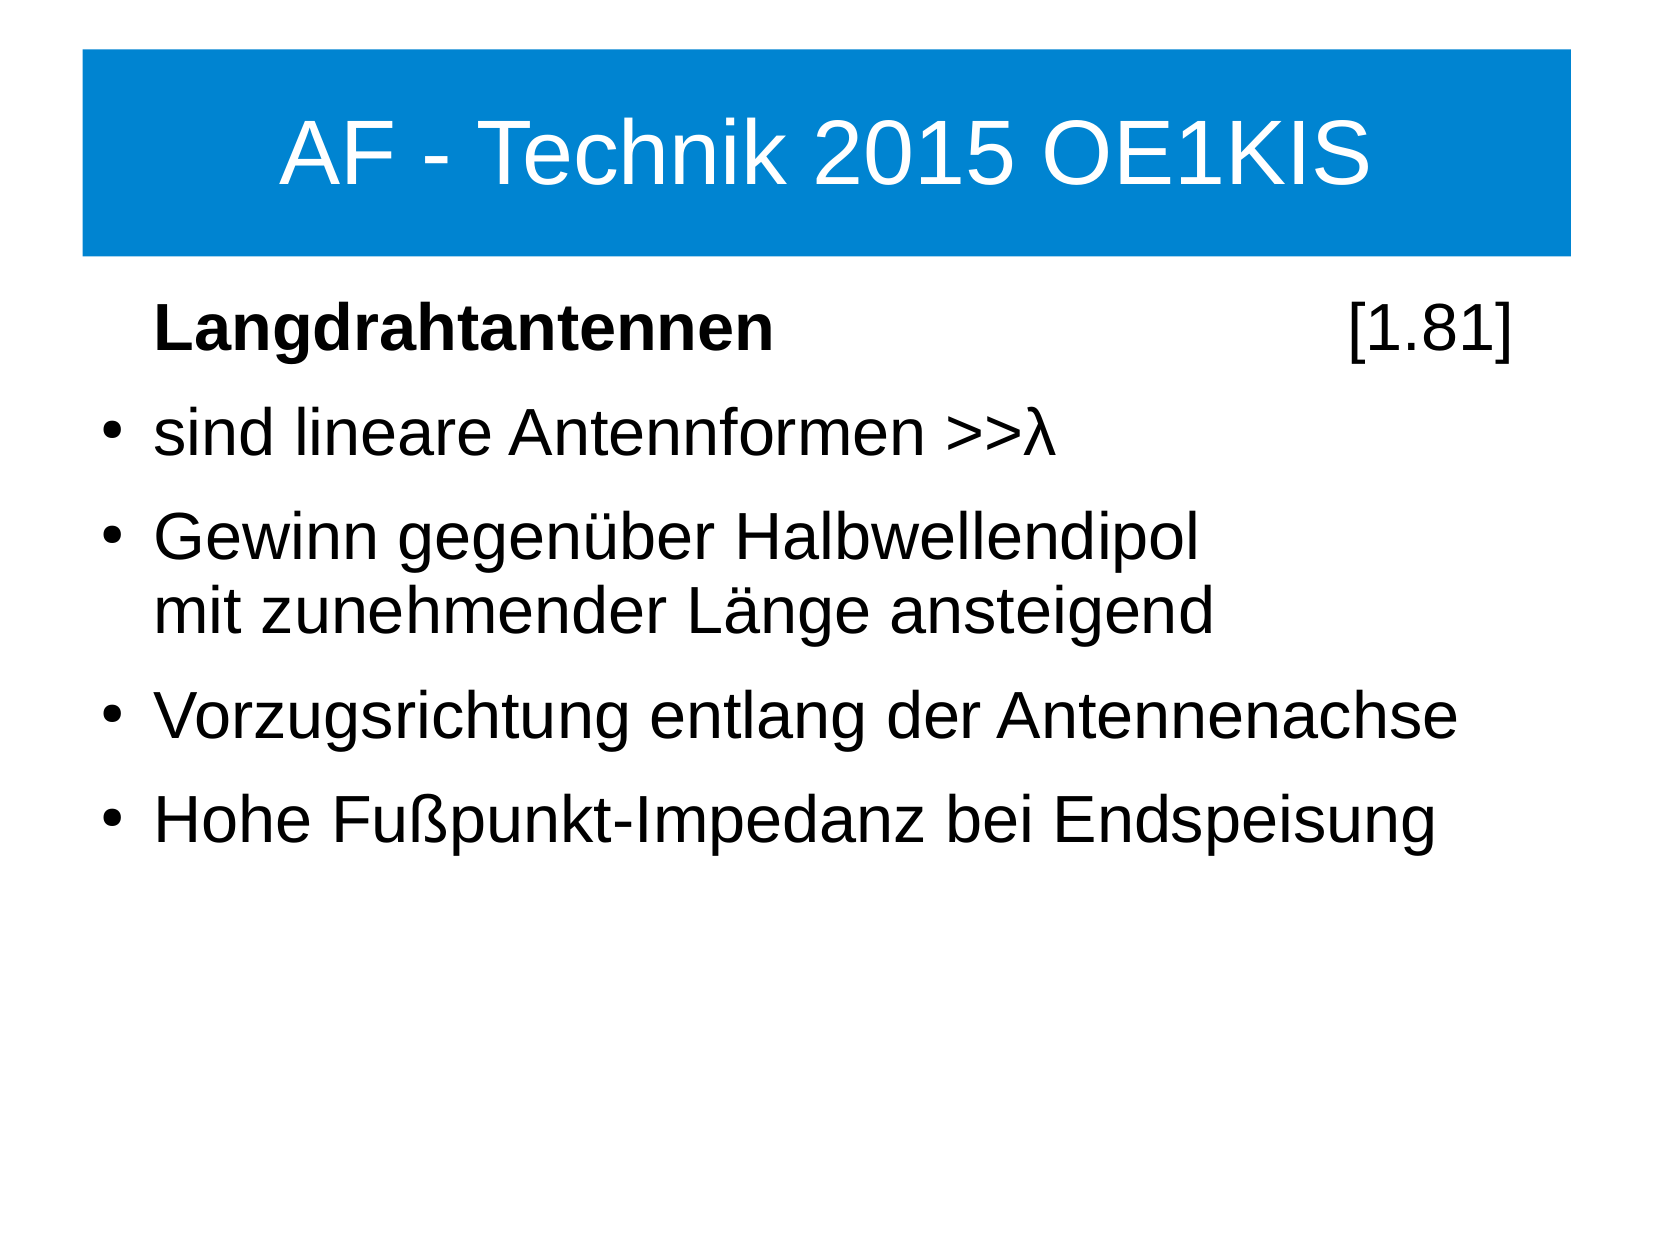

# AF - Technik 2015 OE1KIS
Langdrahtantennen [1.81]
sind lineare Antennformen >>λ
Gewinn gegenüber Halbwellendipol
mit zunehmender Länge ansteigend
Vorzugsrichtung entlang der Antennenachse
Hohe Fußpunkt-Impedanz bei Endspeisung